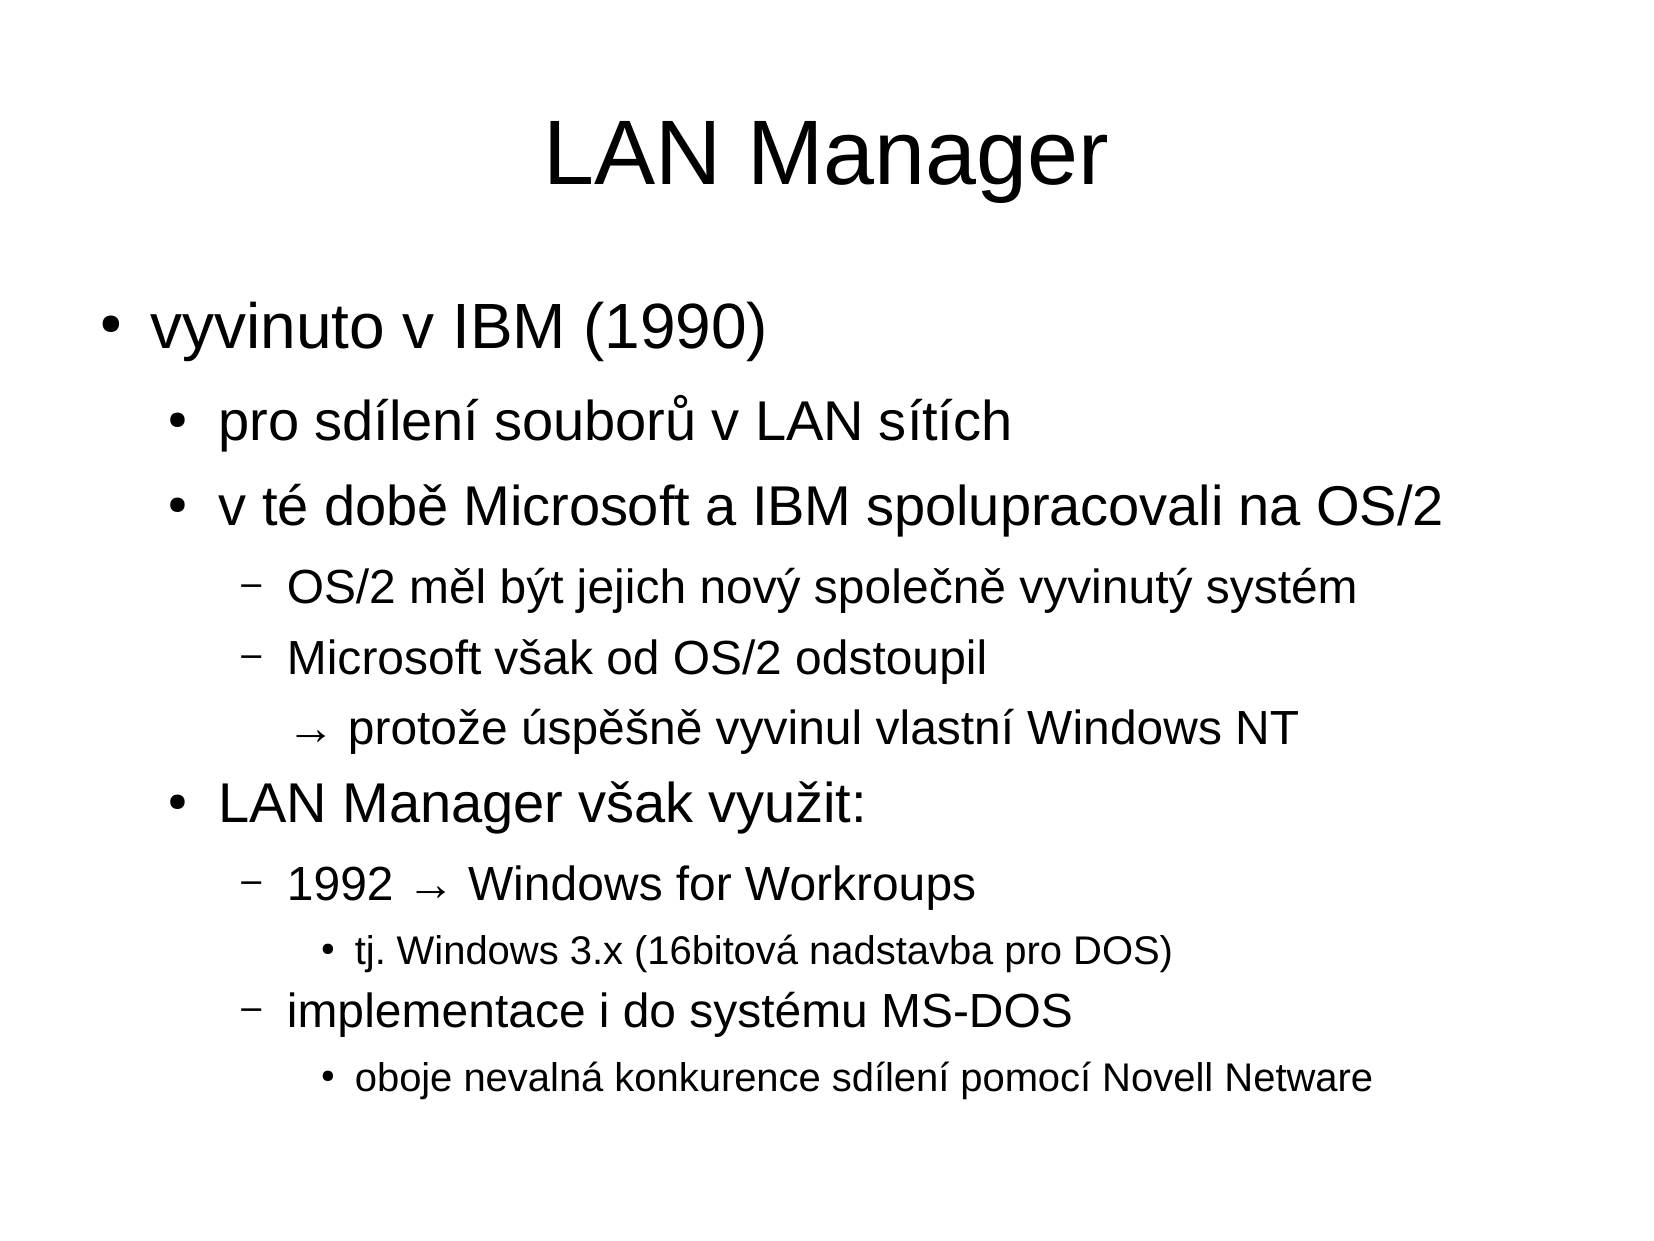

# LAN Manager
vyvinuto v IBM (1990)
pro sdílení souborů v LAN sítích
v té době Microsoft a IBM spolupracovali na OS/2
OS/2 měl být jejich nový společně vyvinutý systém
Microsoft však od OS/2 odstoupil
→ protože úspěšně vyvinul vlastní Windows NT
LAN Manager však využit:
1992 → Windows for Workroups
tj. Windows 3.x (16bitová nadstavba pro DOS)
implementace i do systému MS-DOS
oboje nevalná konkurence sdílení pomocí Novell Netware